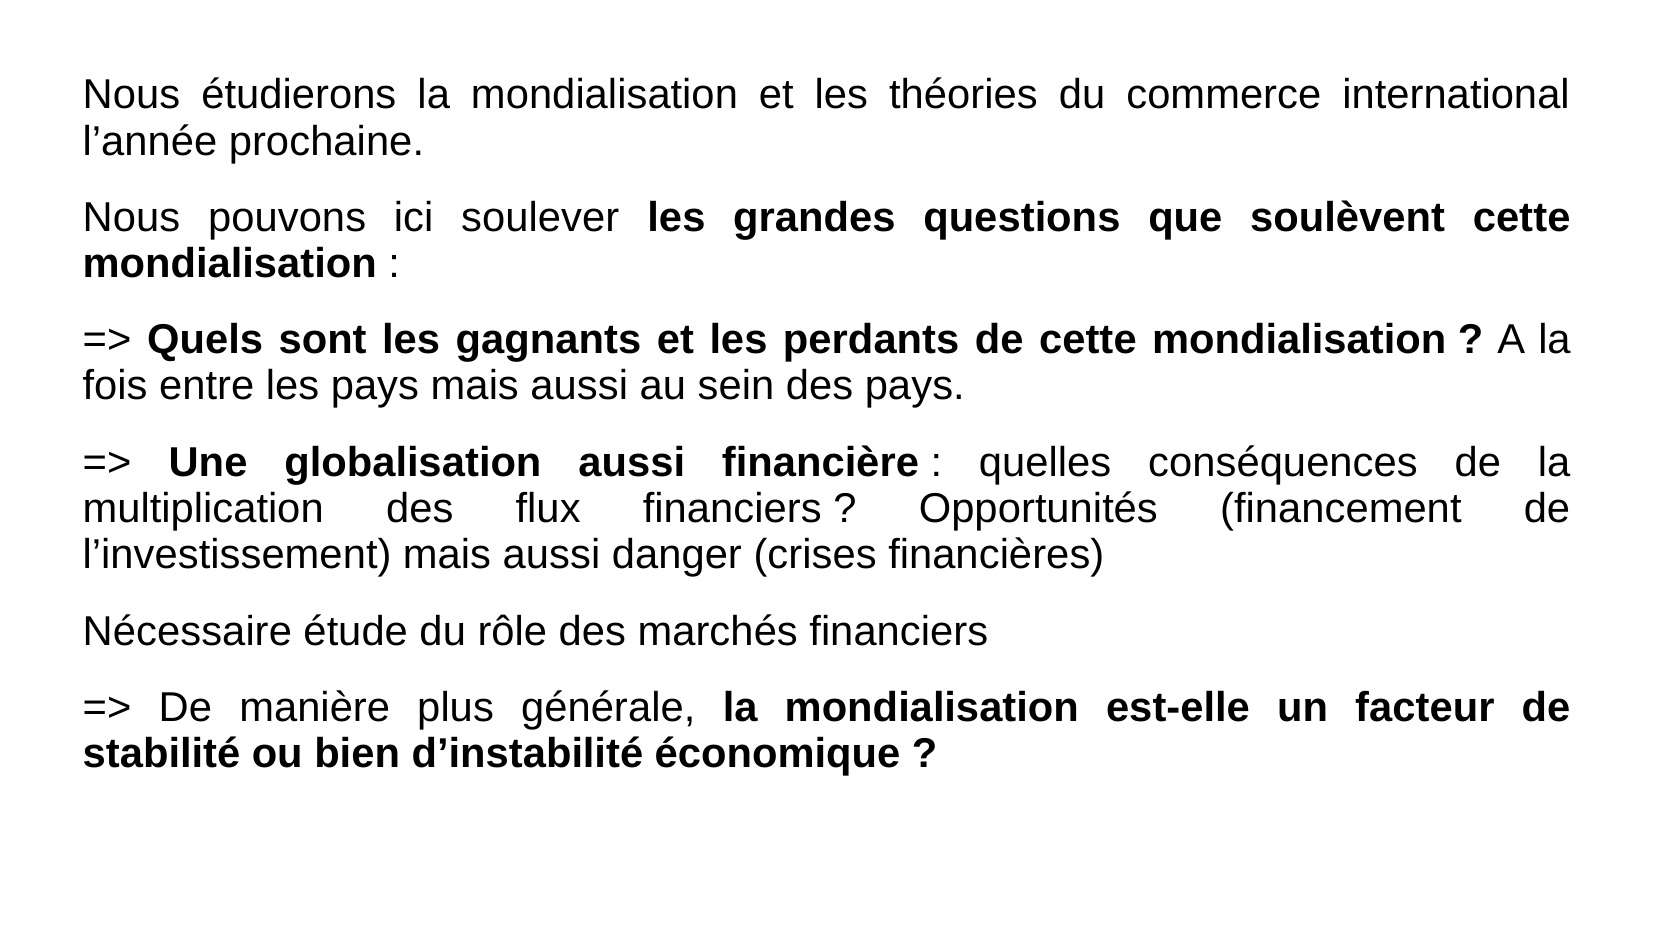

# Nous étudierons la mondialisation et les théories du commerce international l’année prochaine.
Nous pouvons ici soulever les grandes questions que soulèvent cette mondialisation :
=> Quels sont les gagnants et les perdants de cette mondialisation ? A la fois entre les pays mais aussi au sein des pays.
=> Une globalisation aussi financière : quelles conséquences de la multiplication des flux financiers ? Opportunités (financement de l’investissement) mais aussi danger (crises financières)
Nécessaire étude du rôle des marchés financiers
=> De manière plus générale, la mondialisation est-elle un facteur de stabilité ou bien d’instabilité économique ?